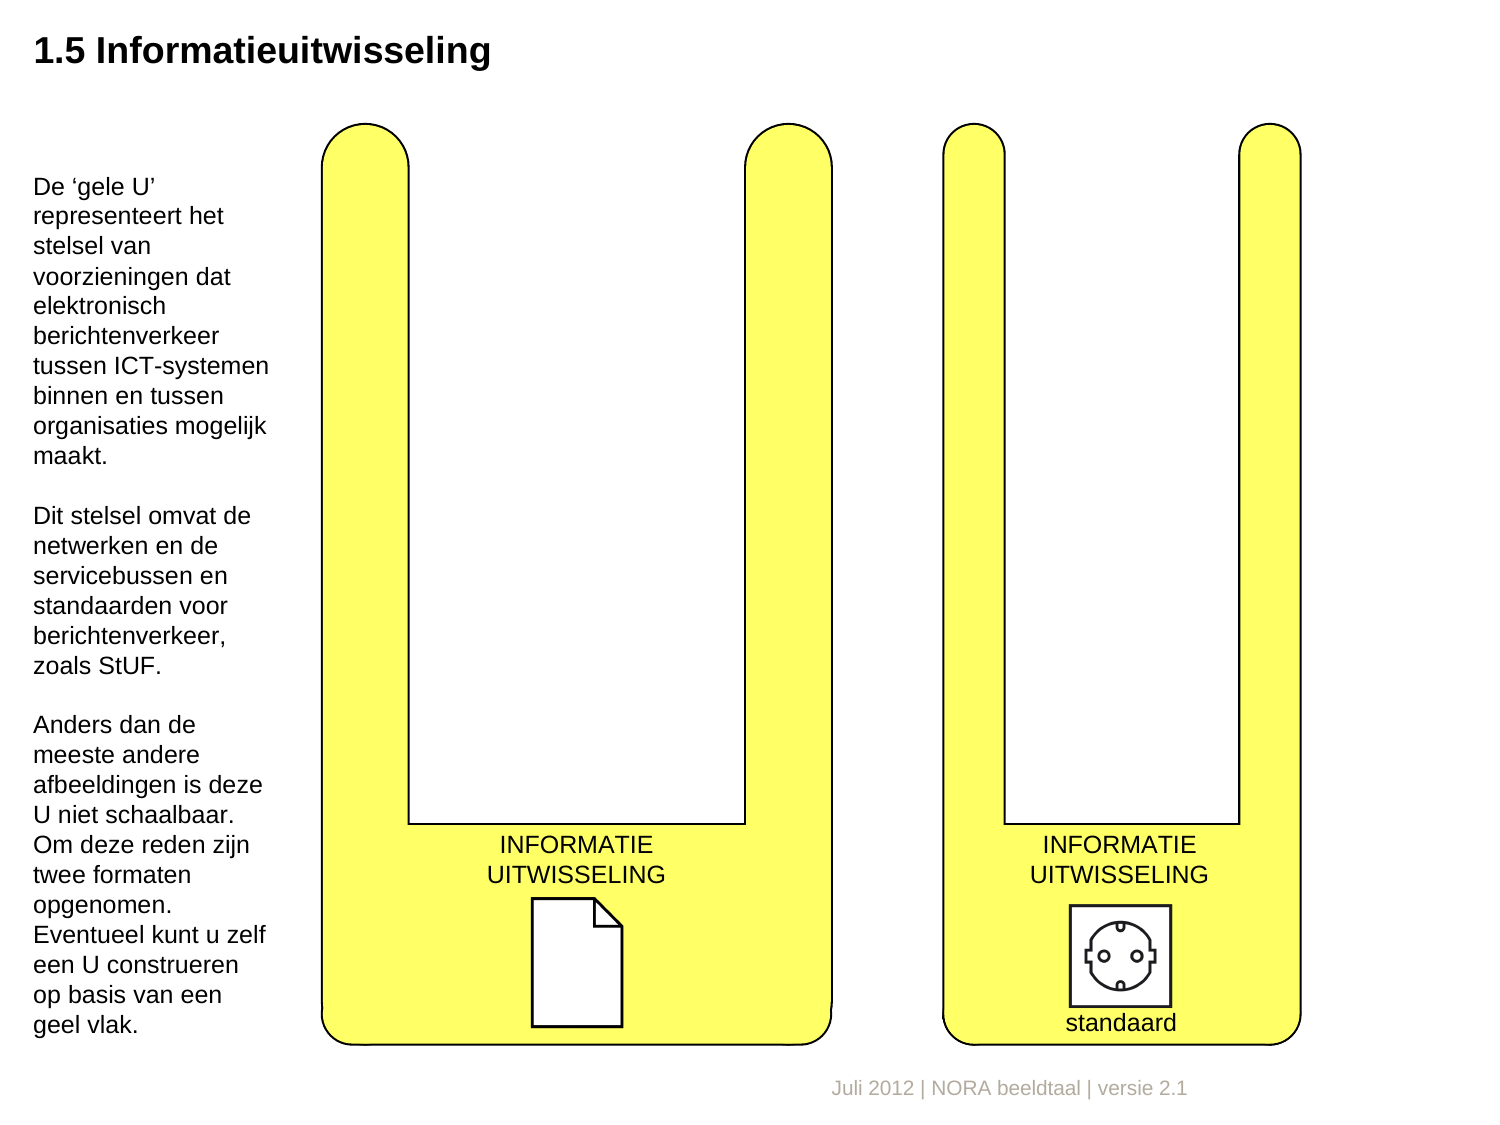

# 1.5 Informatieuitwisseling
De ‘gele U’ representeert het stelsel van voorzieningen dat elektronisch berichtenverkeer tussen ICT-systemen binnen en tussen organisaties mogelijk maakt.
Dit stelsel omvat de netwerken en de servicebussen en standaarden voor berichtenverkeer, zoals StUF.
Anders dan de meeste andere afbeeldingen is deze U niet schaalbaar. Om deze reden zijn twee formaten opgenomen. Eventueel kunt u zelf een U construeren op basis van een geel vlak.
INFORMATIE
UITWISSELING
INFORMATIE
UITWISSELING
standaard